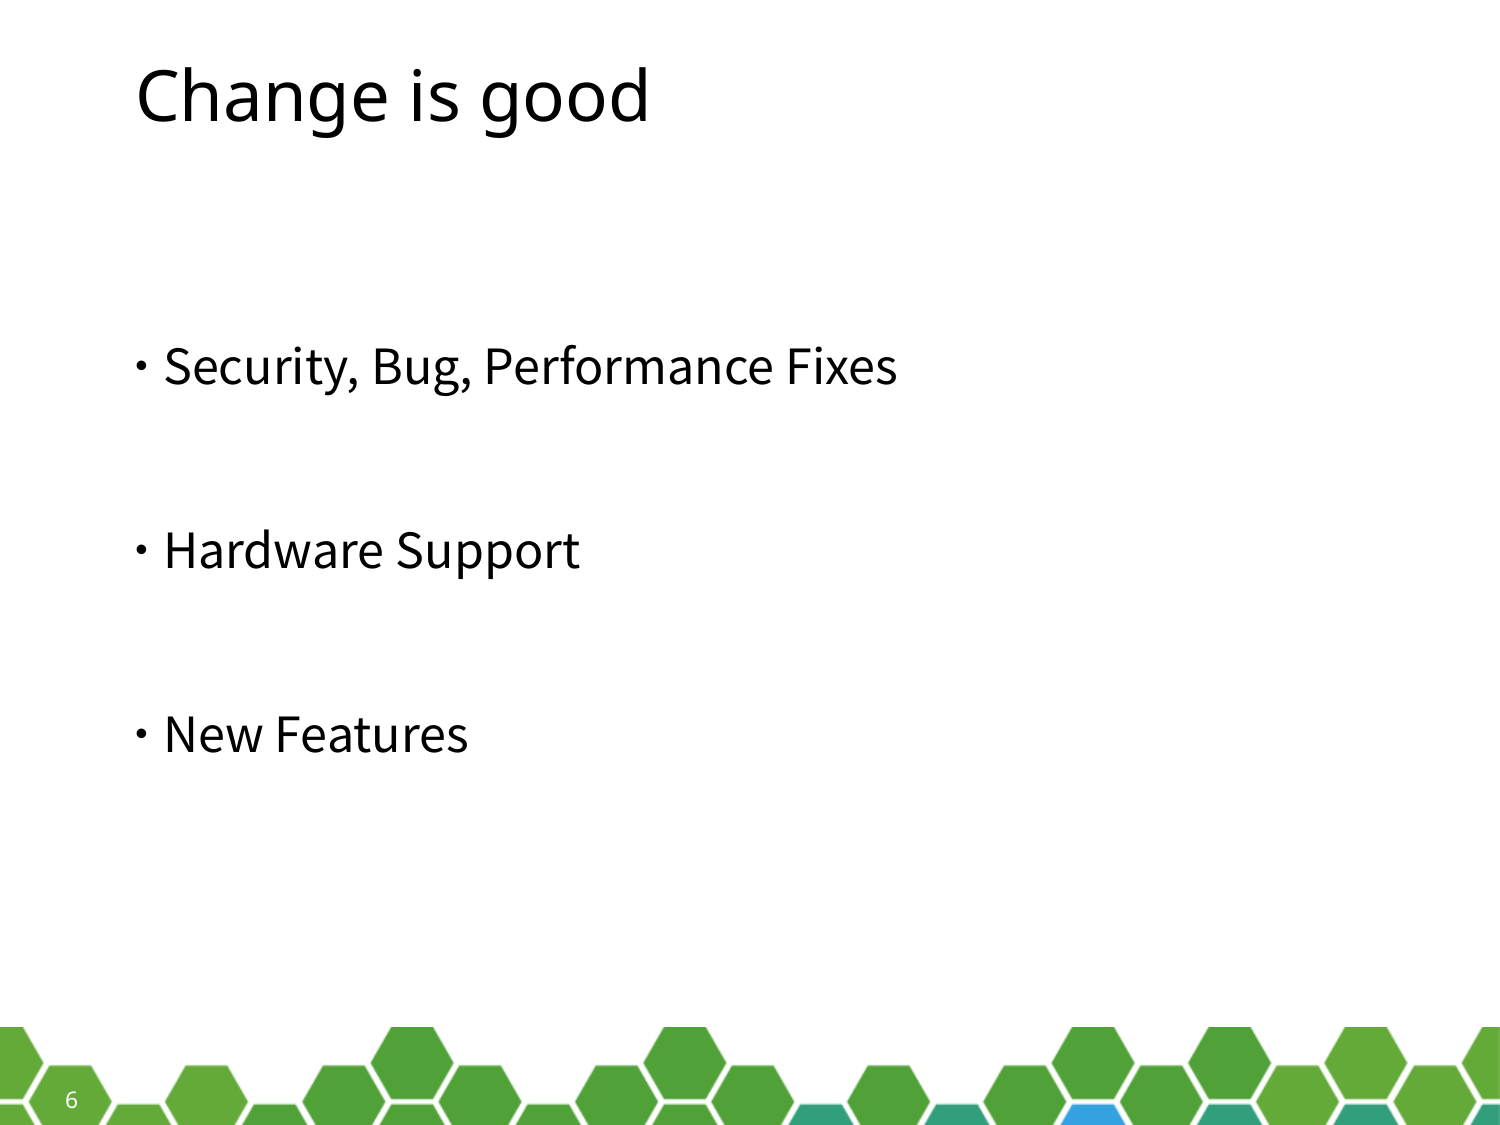

# Change is good
Security, Bug, Performance Fixes
Hardware Support
New Features